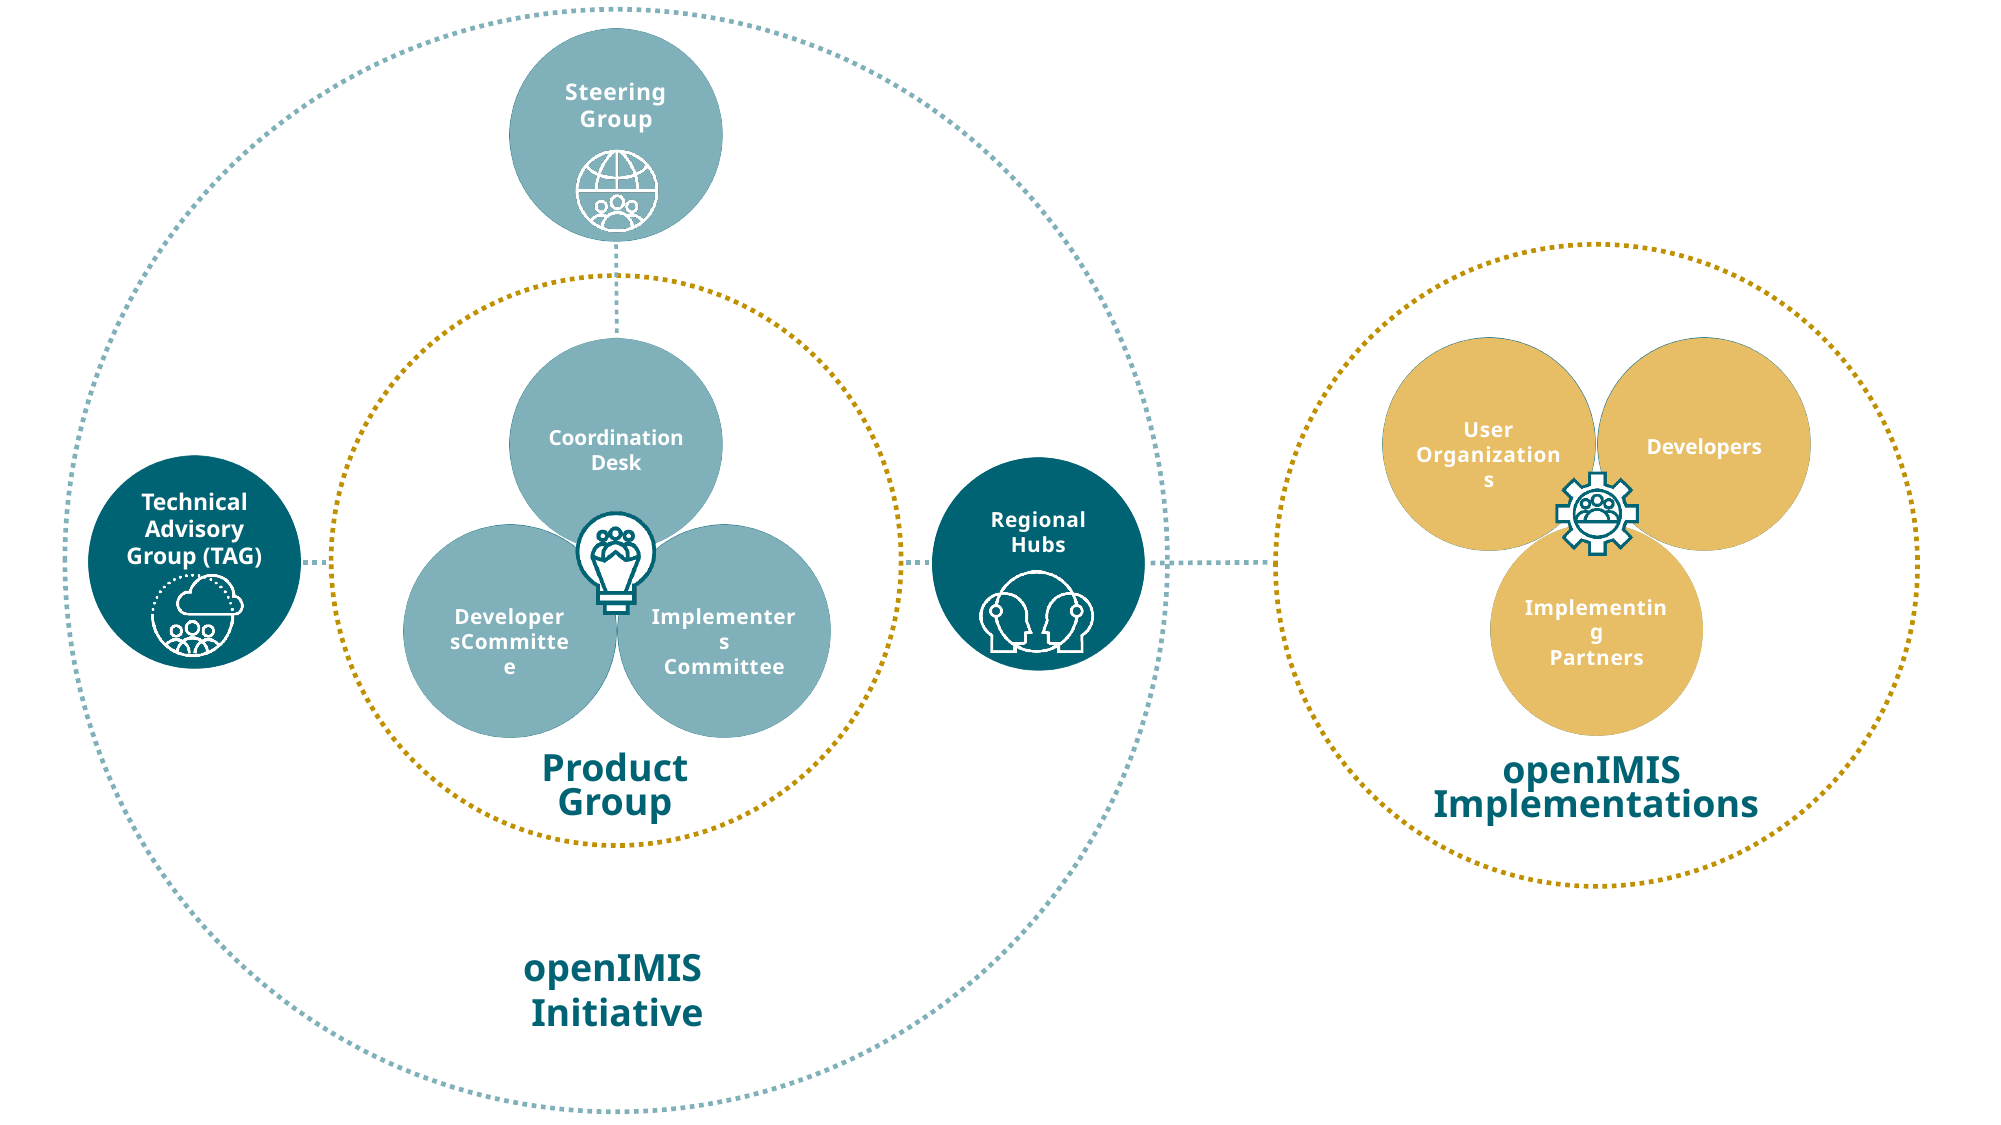

Steering Group
User Organizations
Developers
Coordination Desk
Technical Advisory Group (TAG)
Regional
Hubs
Implementing
Partners
DevelopersCommittee
Implementers
Committee
Product Group
openIMIS
Implementations
openIMIS
Initiative